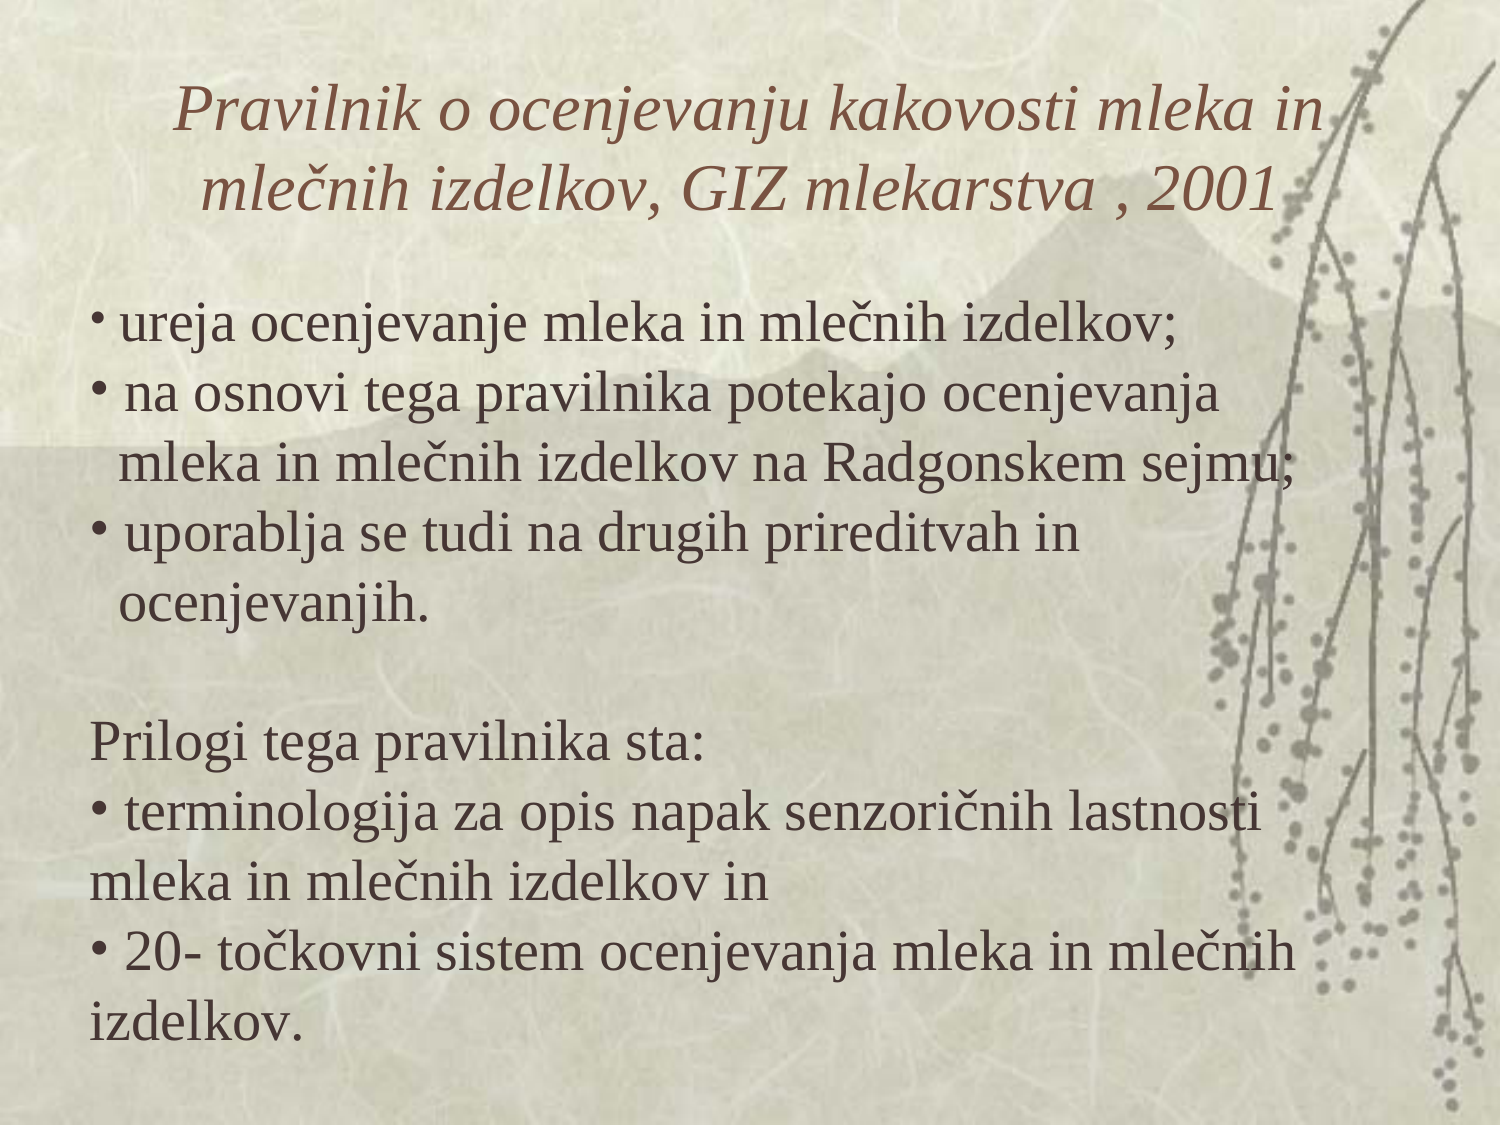

# Pravilnik o ocenjevanju kakovosti mleka in mlečnih izdelkov, GIZ mlekarstva , 2001
 ureja ocenjevanje mleka in mlečnih izdelkov;
 na osnovi tega pravilnika potekajo ocenjevanja
 mleka in mlečnih izdelkov na Radgonskem sejmu;
 uporablja se tudi na drugih prireditvah in
 ocenjevanjih.
Prilogi tega pravilnika sta:
 terminologija za opis napak senzoričnih lastnosti mleka in mlečnih izdelkov in
 20- točkovni sistem ocenjevanja mleka in mlečnih izdelkov.